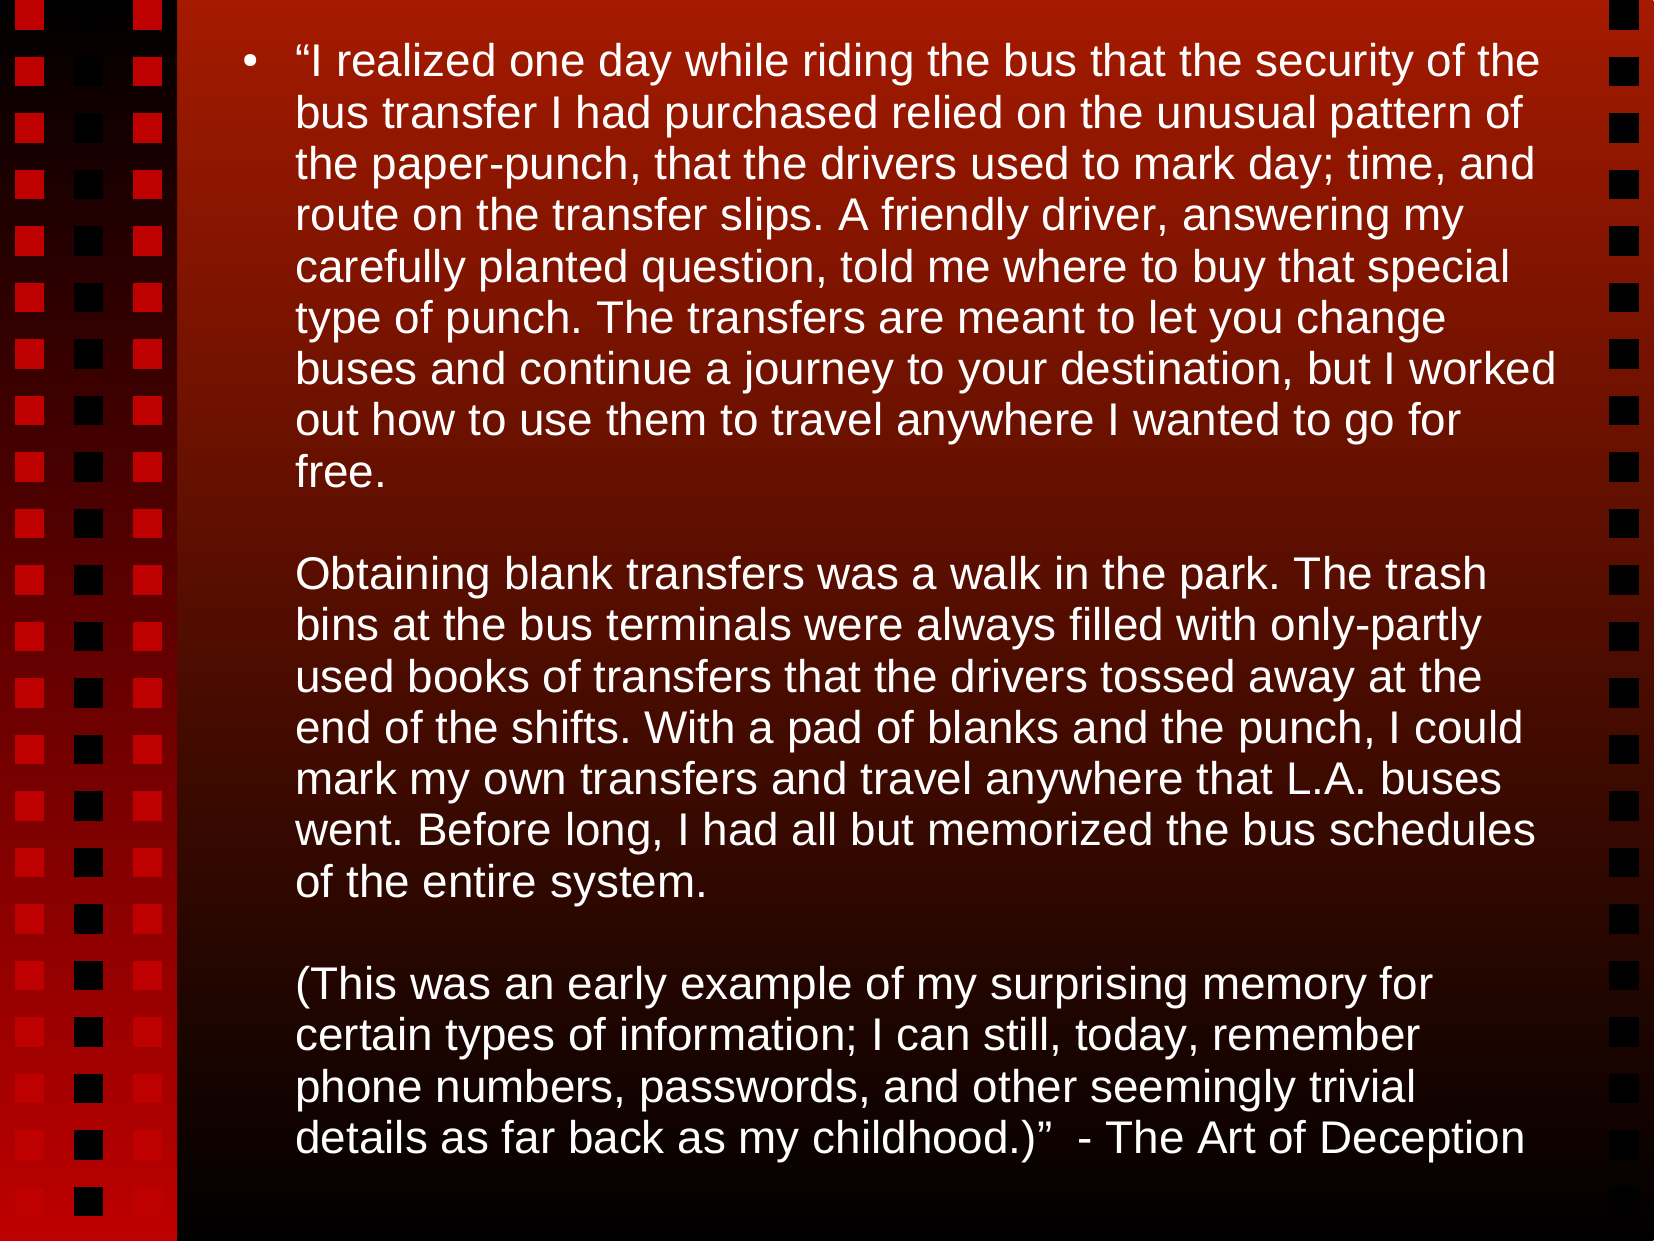

# “I realized one day while riding the bus that the security of the bus transfer I had purchased relied on the unusual pattern of the paper-punch, that the drivers used to mark day; time, and route on the transfer slips. A friendly driver, answering my carefully planted question, told me where to buy that special type of punch. The transfers are meant to let you change buses and continue a journey to your destination, but I worked out how to use them to travel anywhere I wanted to go for free. Obtaining blank transfers was a walk in the park. The trash bins at the bus terminals were always filled with only-partly used books of transfers that the drivers tossed away at the end of the shifts. With a pad of blanks and the punch, I could mark my own transfers and travel anywhere that L.A. buses went. Before long, I had all but memorized the bus schedules of the entire system. (This was an early example of my surprising memory for certain types of information; I can still, today, remember phone numbers, passwords, and other seemingly trivial details as far back as my childhood.)” - The Art of Deception